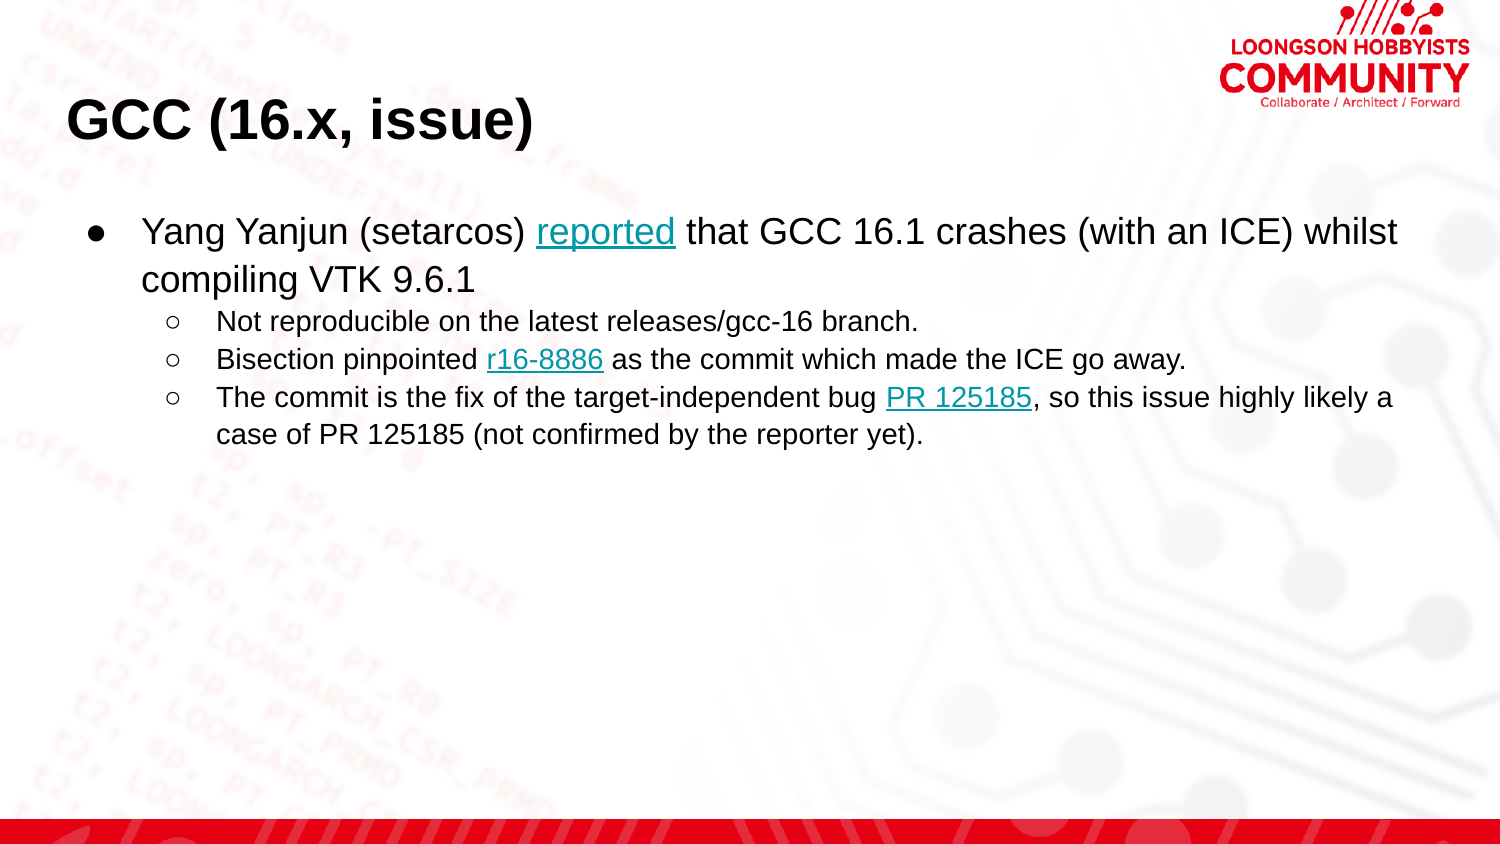

# GCC (16.x, issue)
Yang Yanjun (setarcos) reported that GCC 16.1 crashes (with an ICE) whilst compiling VTK 9.6.1
Not reproducible on the latest releases/gcc-16 branch.
Bisection pinpointed r16-8886 as the commit which made the ICE go away.
The commit is the fix of the target-independent bug PR 125185, so this issue highly likely a case of PR 125185 (not confirmed by the reporter yet).